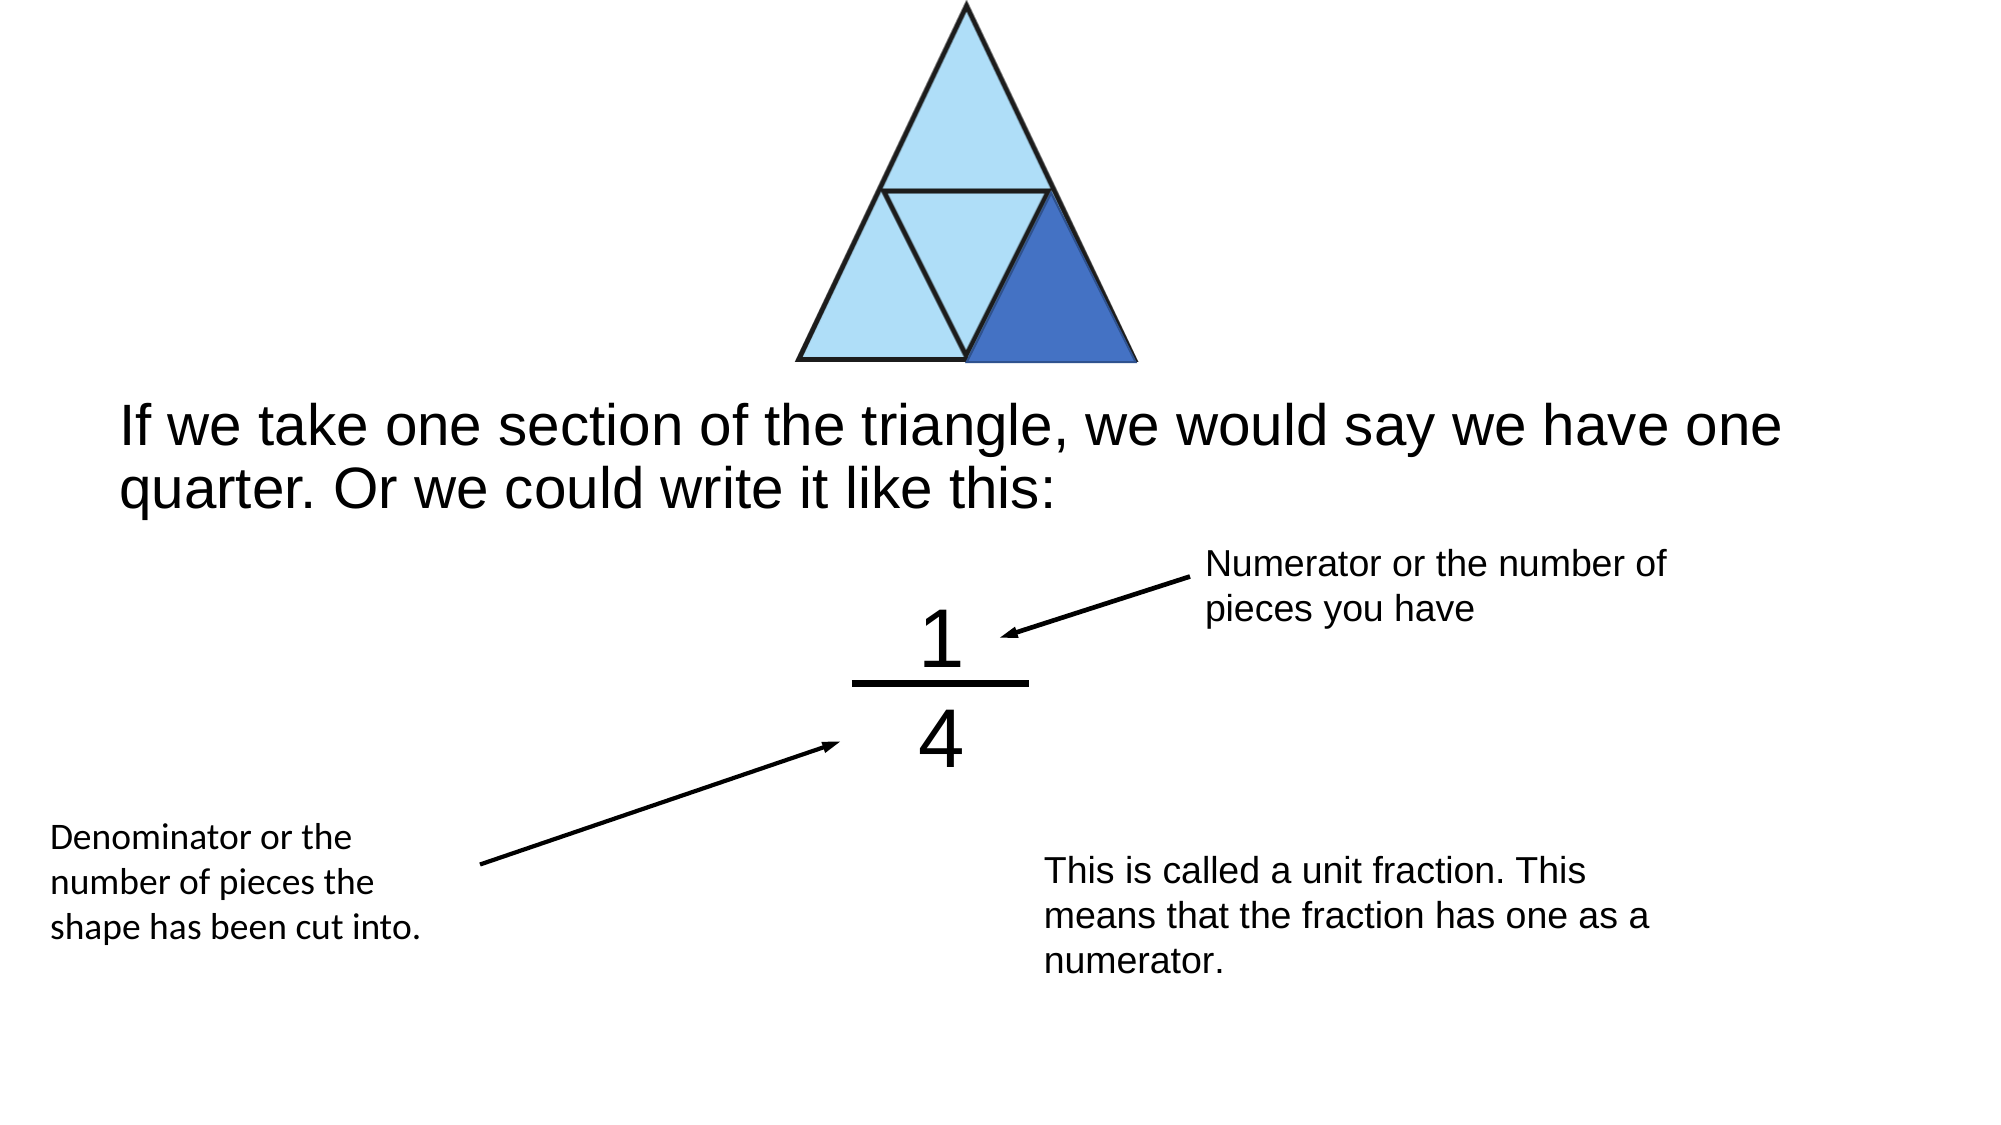

# If we take one section of the triangle, we would say we have one quarter. Or we could write it like this:
Numerator or the number of pieces you have
1
4
Denominator or the number of pieces the shape has been cut into.
This is called a unit fraction. This means that the fraction has one as a numerator.